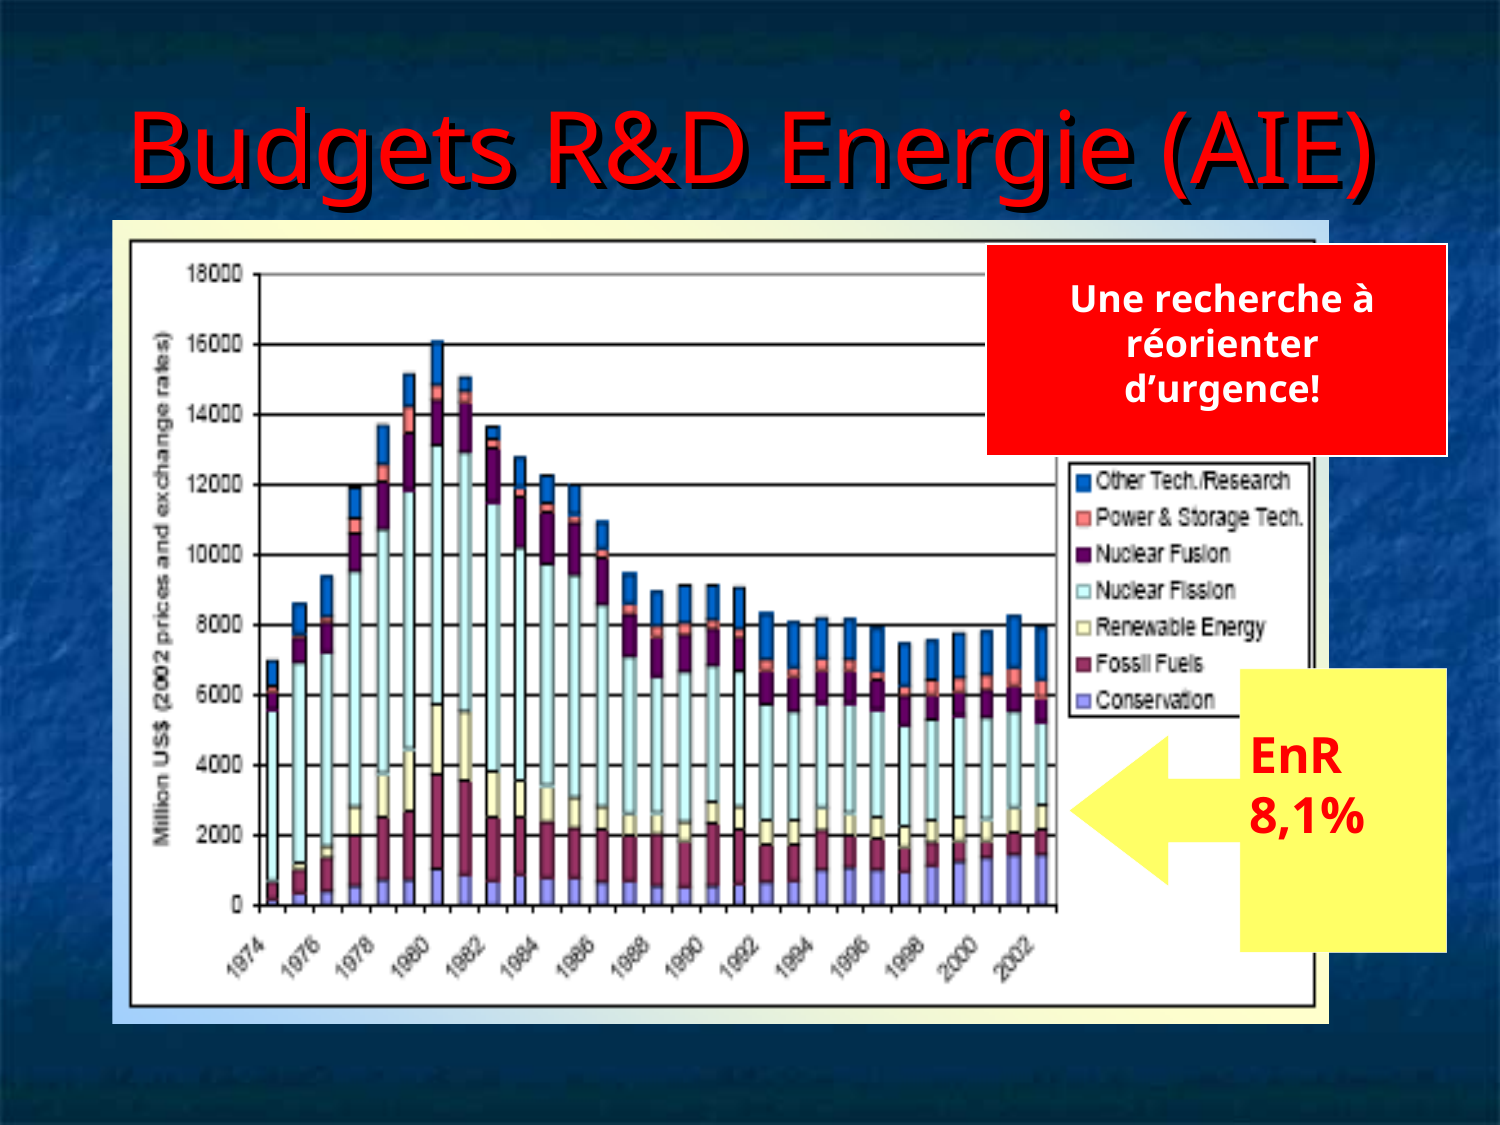

Budgets R&D Energie (AIE)
Une recherche à réorienter d’urgence!
EnR 8,1%